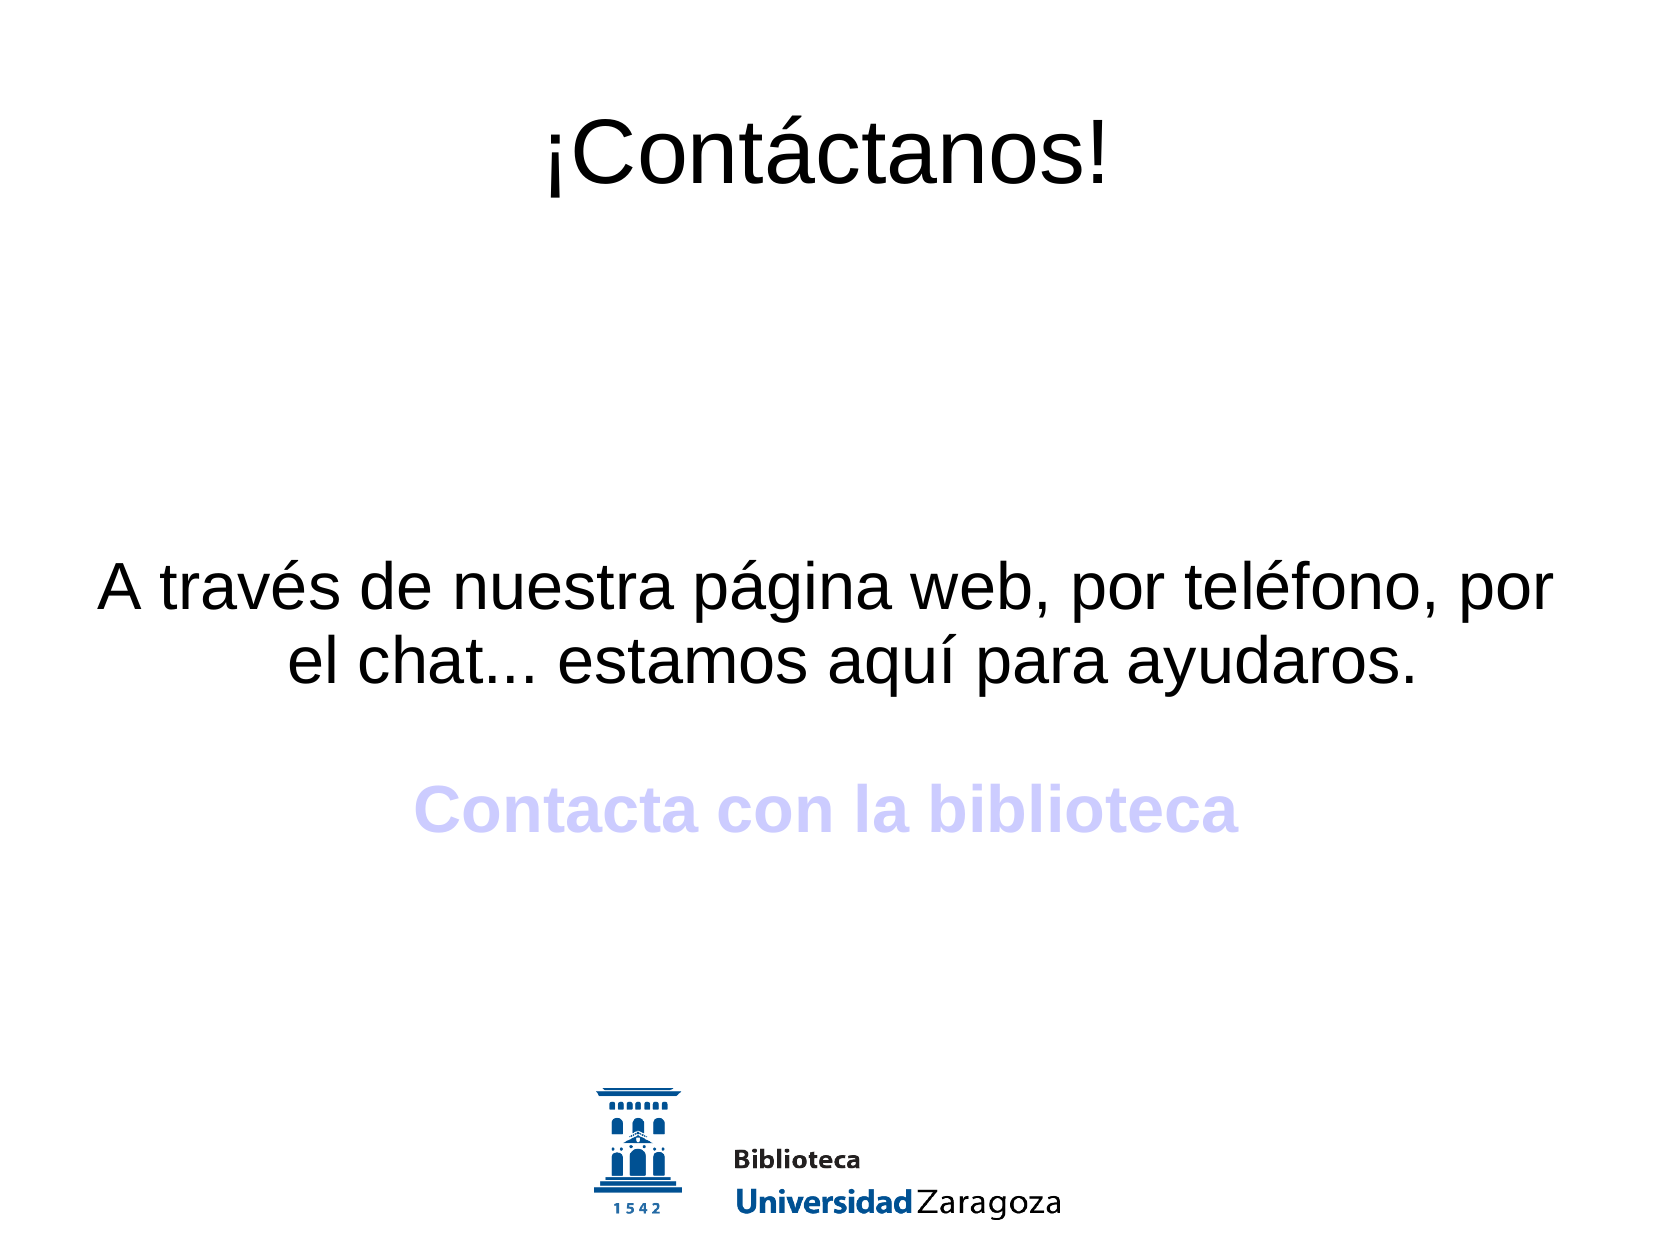

# ¡Contáctanos!
A través de nuestra página web, por teléfono, por el chat... estamos aquí para ayudaros.
Contacta con la biblioteca